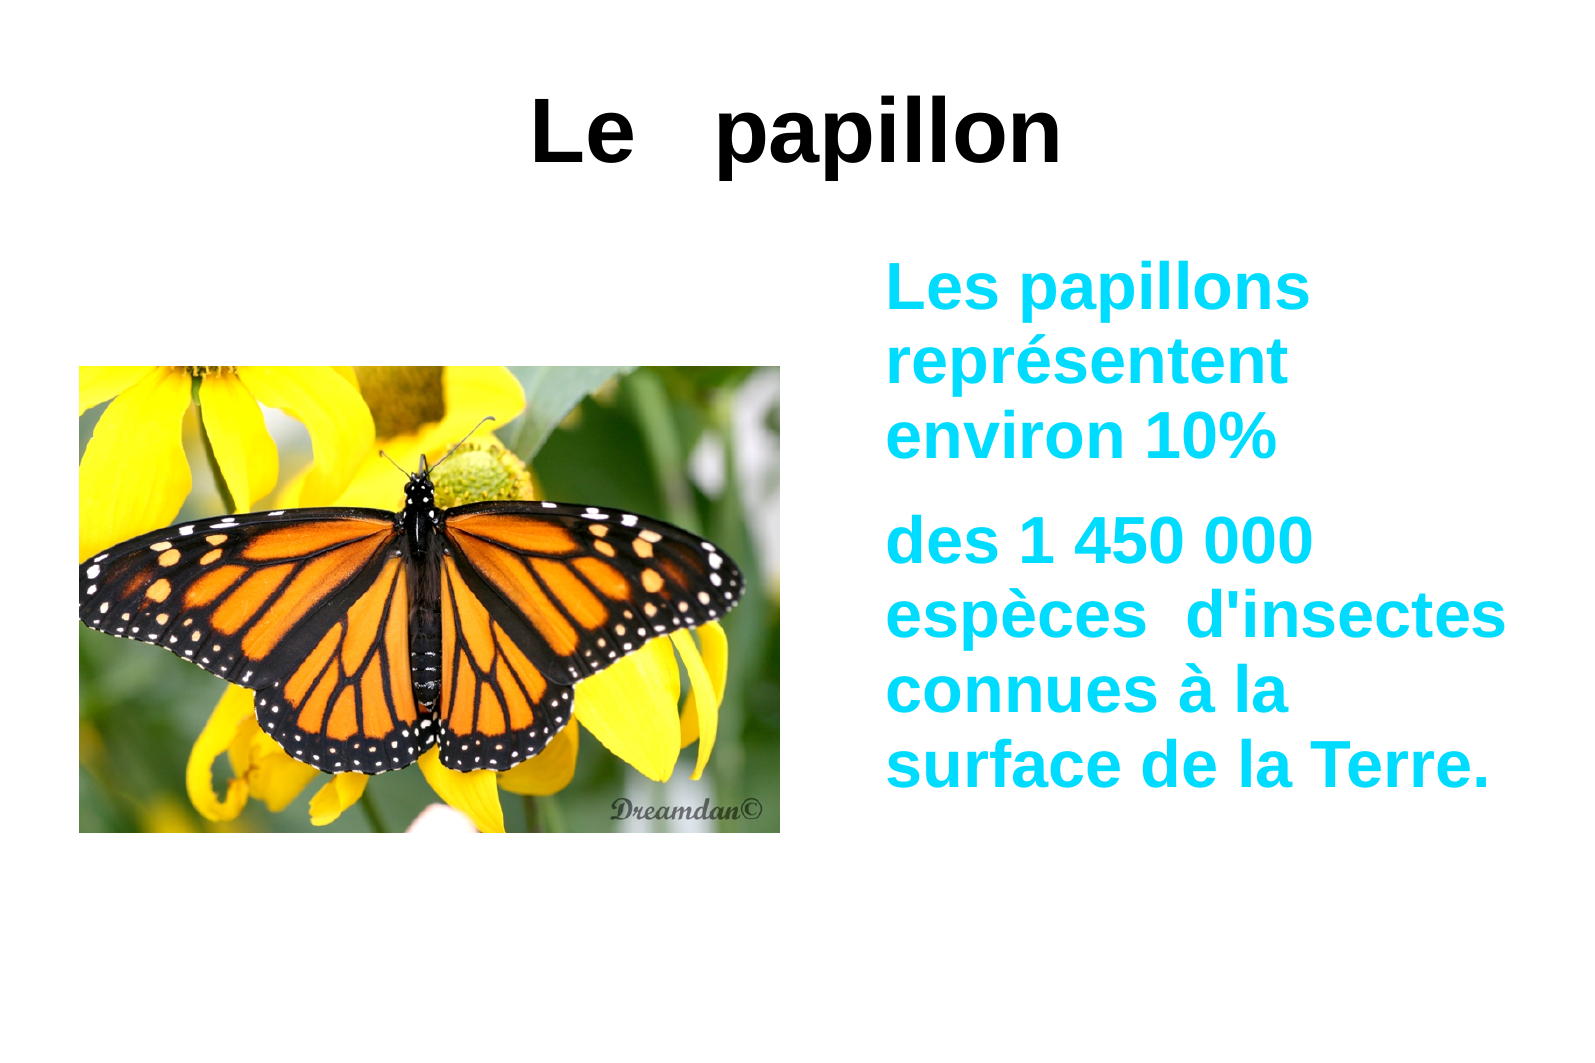

# Le papillon
Les papillons représentent environ 10%
des 1 450 000 espèces d'insectes connues à la surface de la Terre.